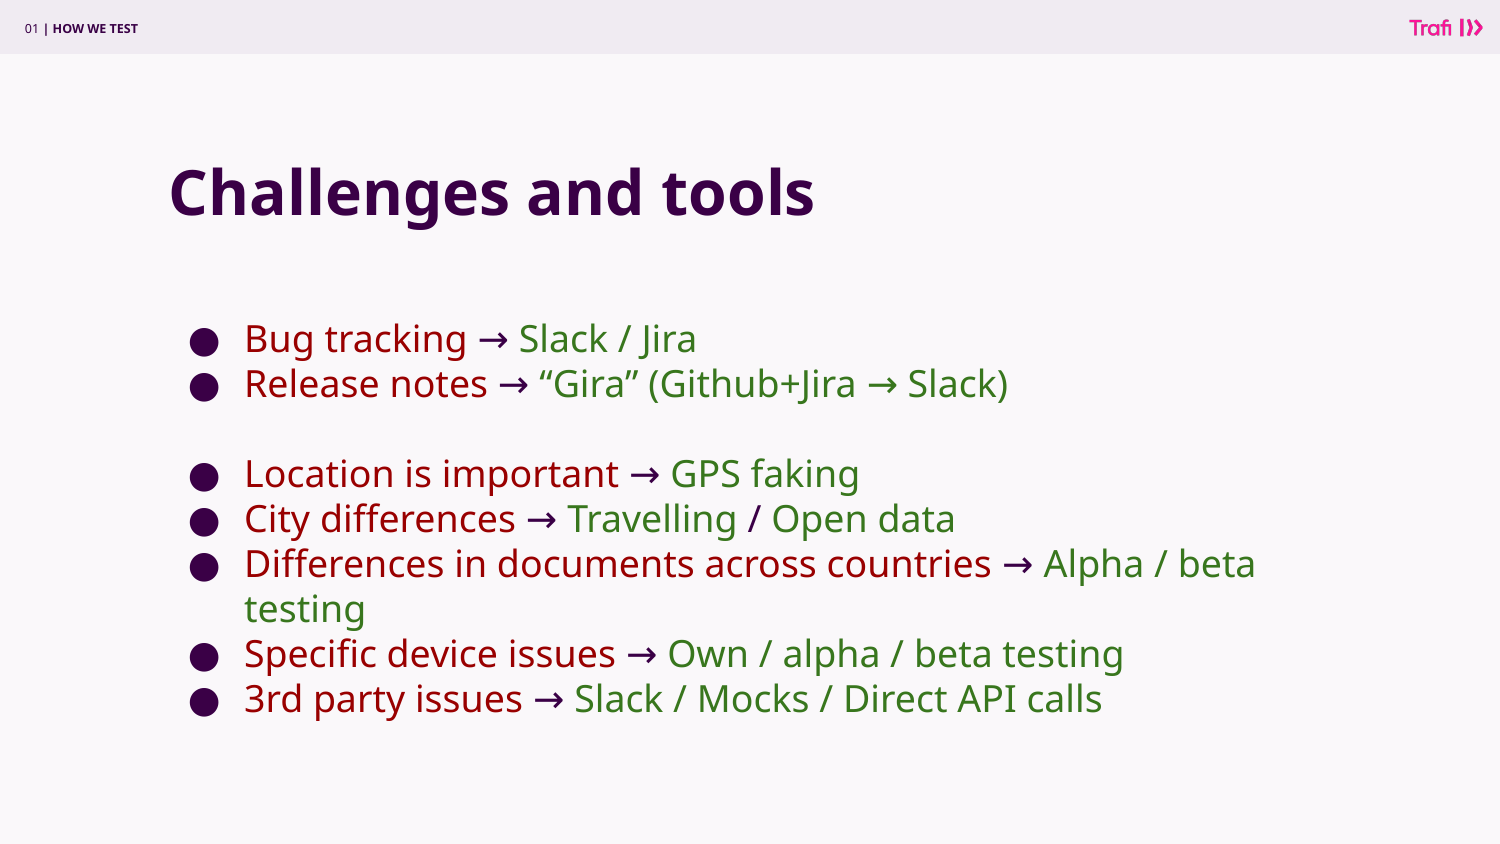

01 | HOW WE TEST
Challenges and tools
Bug tracking → Slack / Jira
Release notes → “Gira” (Github+Jira → Slack)
Location is important → GPS faking
City differences → Travelling / Open data
Differences in documents across countries → Alpha / beta testing
Specific device issues → Own / alpha / beta testing
3rd party issues → Slack / Mocks / Direct API calls